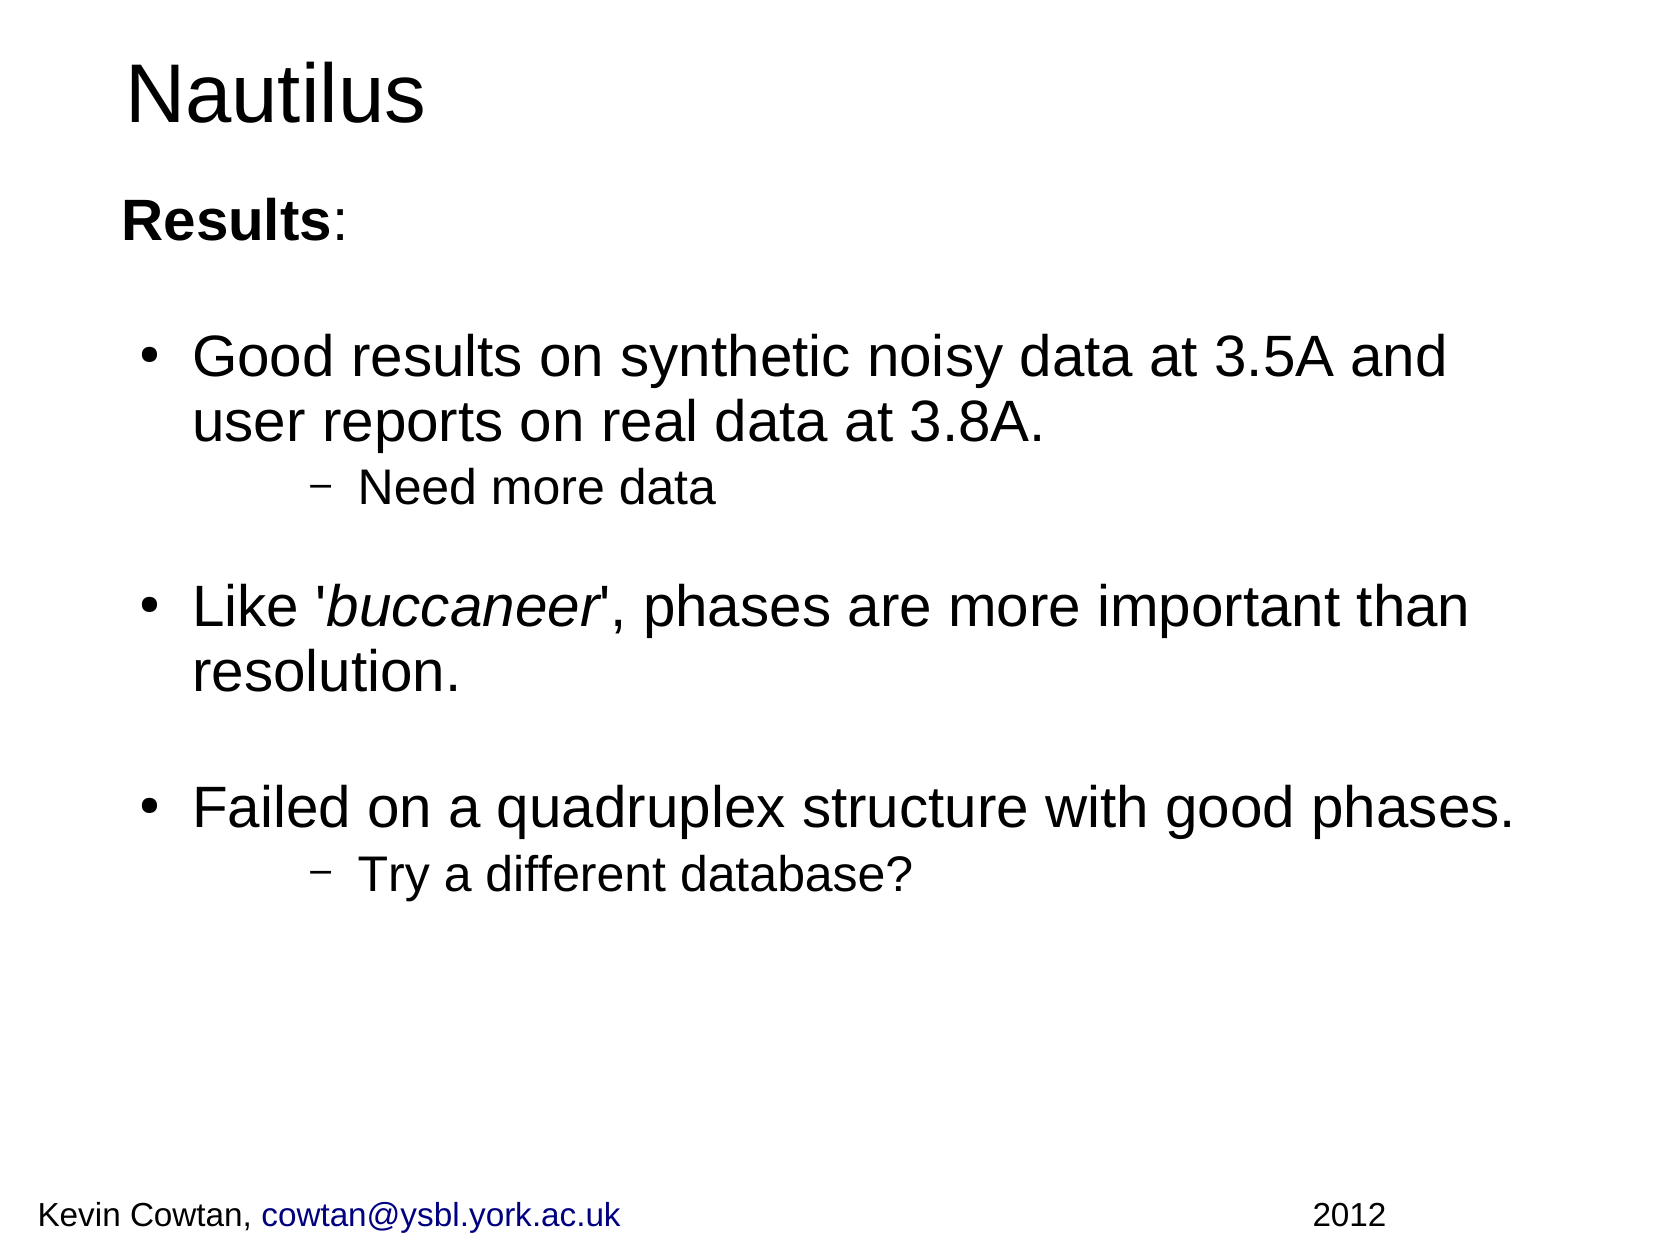

# Nautilus
Results:
Good results on synthetic noisy data at 3.5A and user reports on real data at 3.8A.
Need more data
Like 'buccaneer', phases are more important than resolution.
Failed on a quadruplex structure with good phases.
Try a different database?